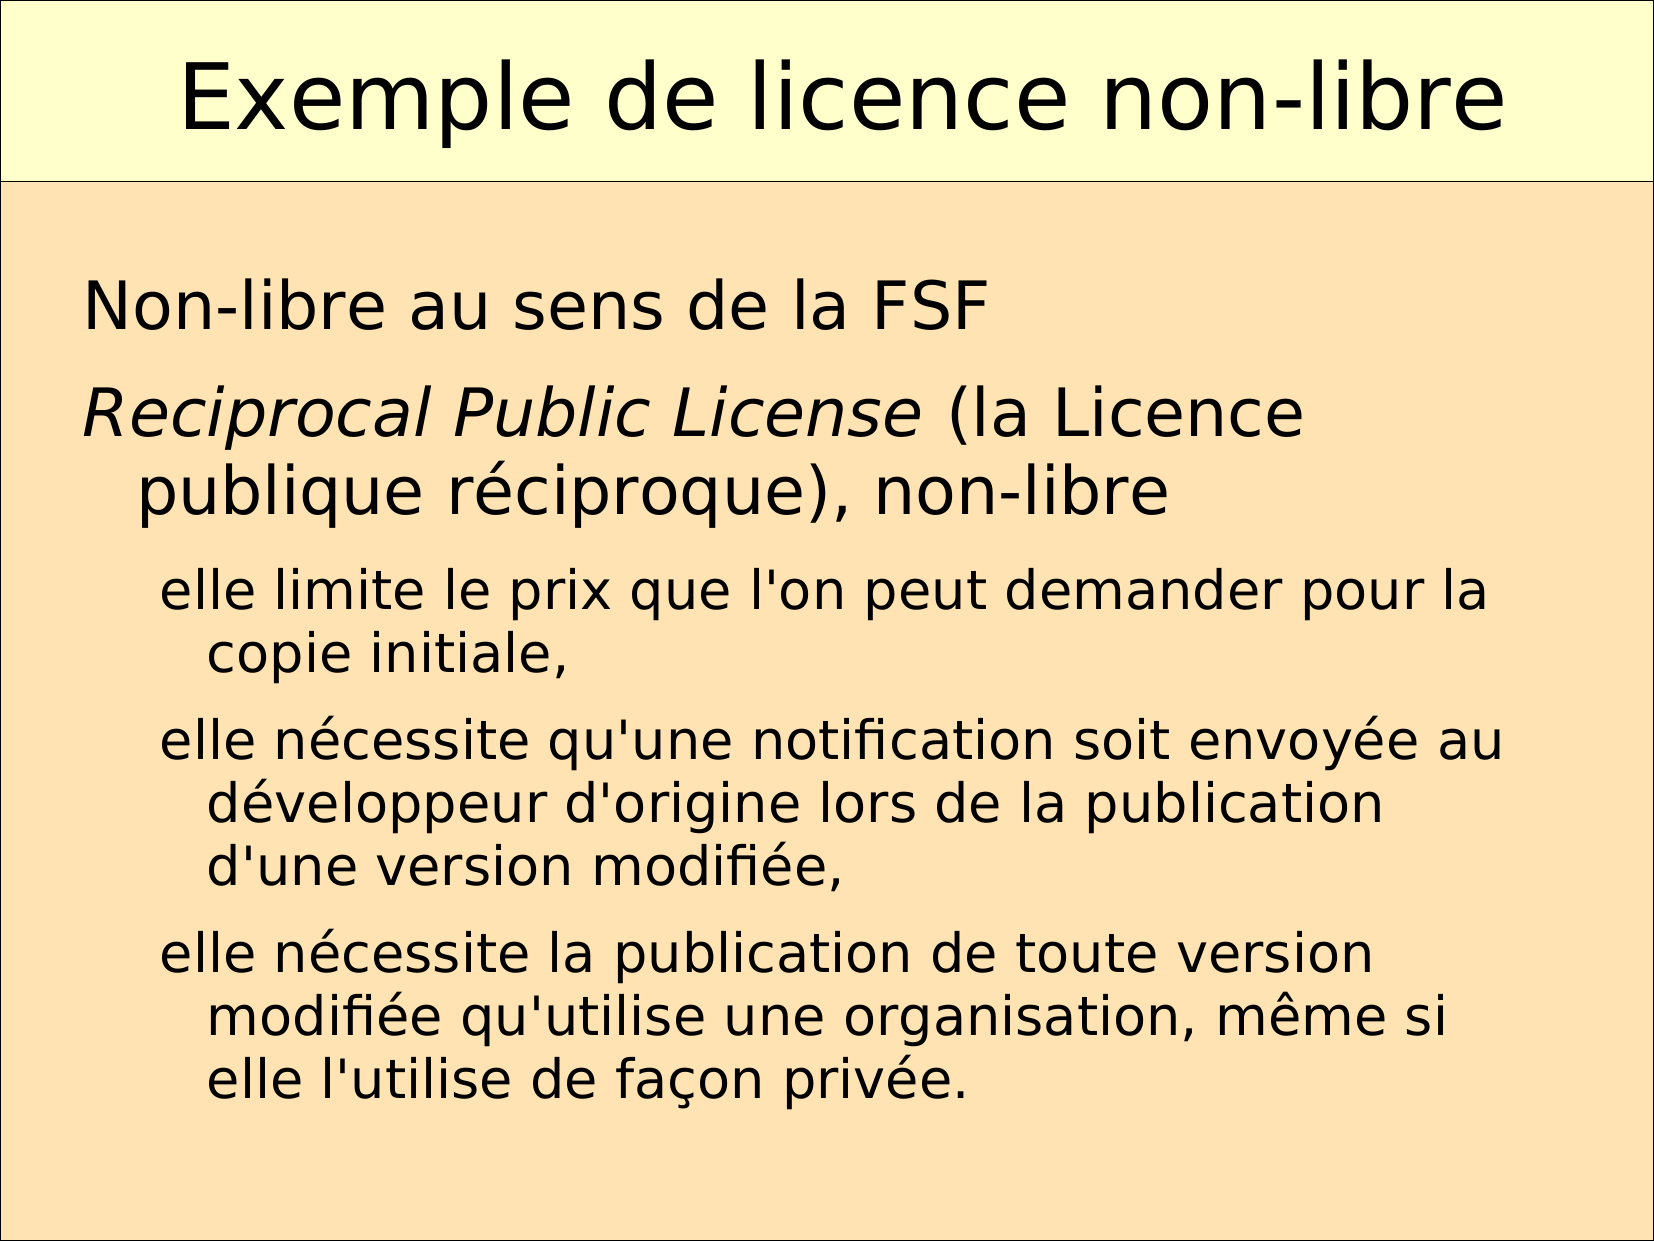

# Exemple de licence non-libre
Non-libre au sens de la FSF
Reciprocal Public License (la Licence publique réciproque), non-libre
elle limite le prix que l'on peut demander pour la copie initiale,
elle nécessite qu'une notification soit envoyée au développeur d'origine lors de la publication d'une version modifiée,
elle nécessite la publication de toute version modifiée qu'utilise une organisation, même si elle l'utilise de façon privée.